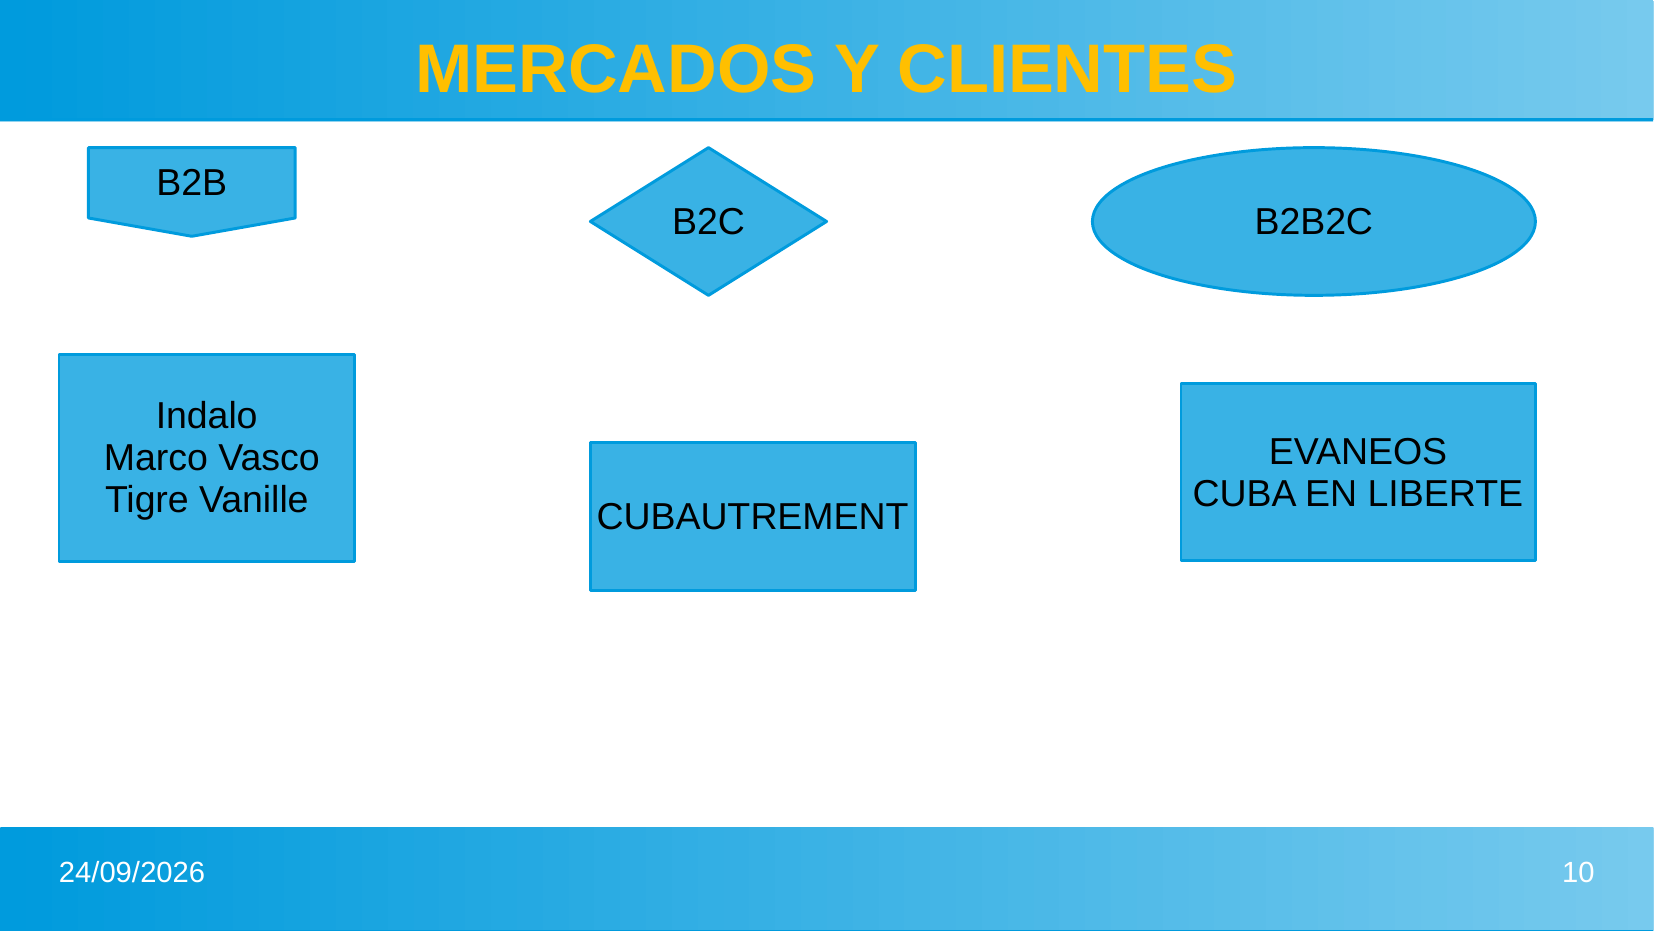

# MERCADOS Y CLIENTES
B2B
B2C
B2B2C
Indalo
 Marco Vasco
Tigre Vanille
EVANEOS
CUBA EN LIBERTE
CUBAUTREMENT
10